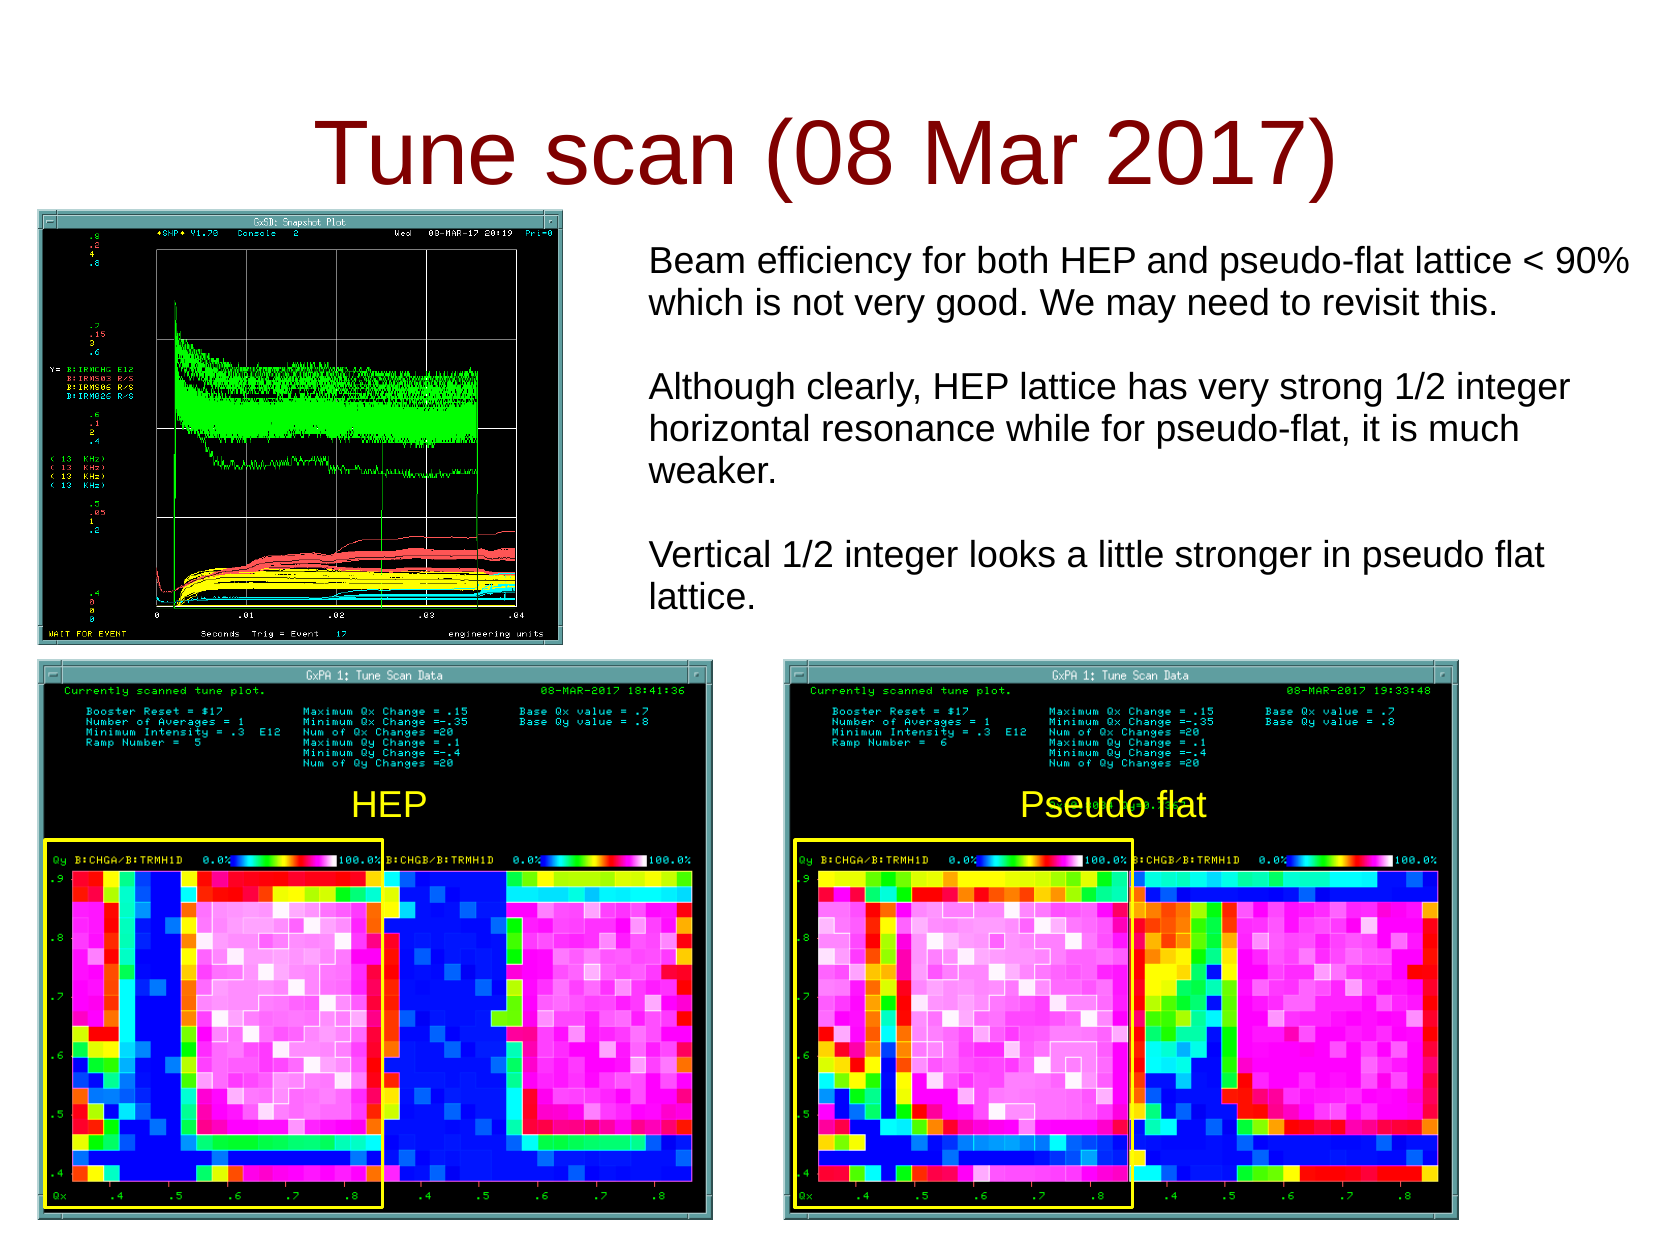

# Tune scan (08 Mar 2017)
Beam efficiency for both HEP and pseudo-flat lattice < 90% which is not very good. We may need to revisit this.
Although clearly, HEP lattice has very strong 1/2 integer horizontal resonance while for pseudo-flat, it is much weaker.
Vertical 1/2 integer looks a little stronger in pseudo flat lattice.
HEP
Pseudo flat